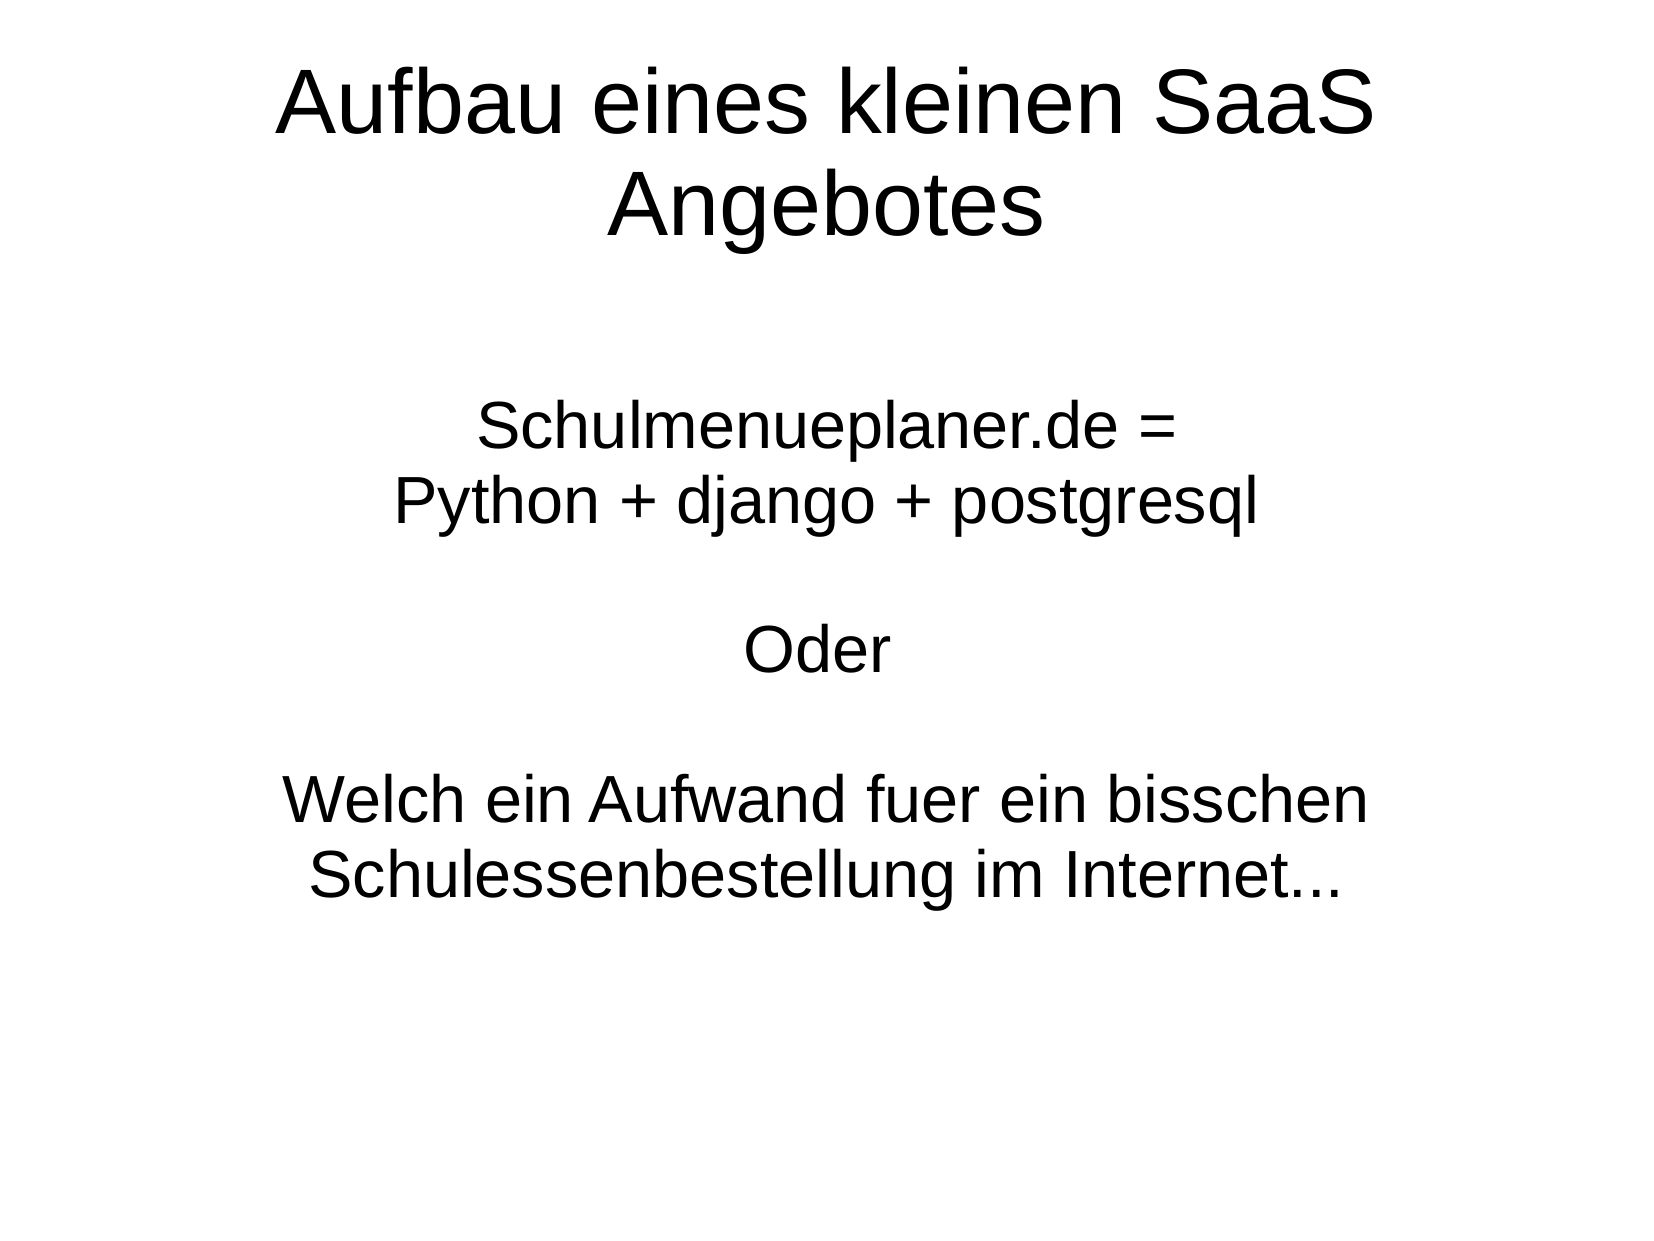

# Aufbau eines kleinen SaaS Angebotes
Schulmenueplaner.de =
Python + django + postgresql
Oder
Welch ein Aufwand fuer ein bisschen Schulessenbestellung im Internet...